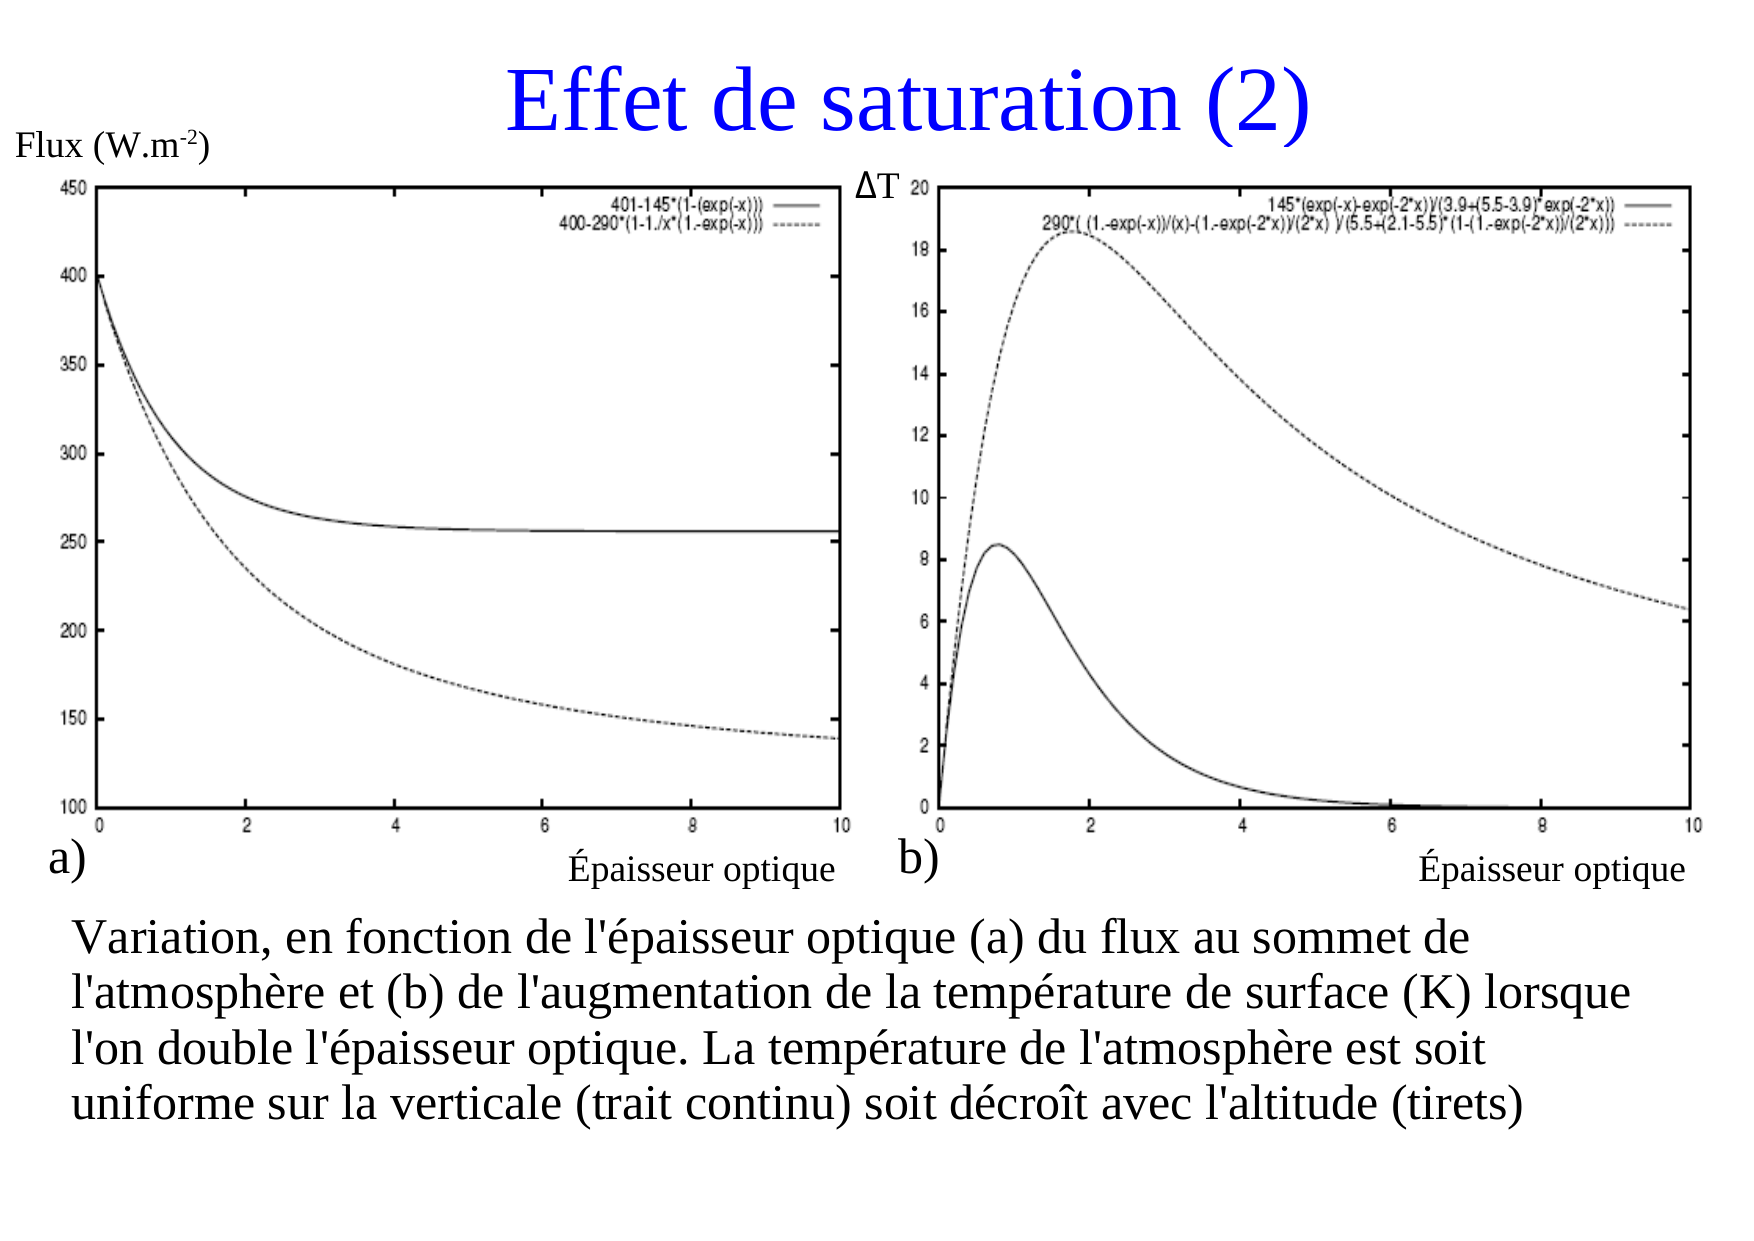

Effet de saturation (2)
Flux (W.m-2)
ΔT
a)
b)
Épaisseur optique
Épaisseur optique
Variation, en fonction de l'épaisseur optique (a) du flux au sommet de l'atmosphère et (b) de l'augmentation de la température de surface (K) lorsque l'on double l'épaisseur optique. La température de l'atmosphère est soit uniforme sur la verticale (trait continu) soit décroît avec l'altitude (tirets)